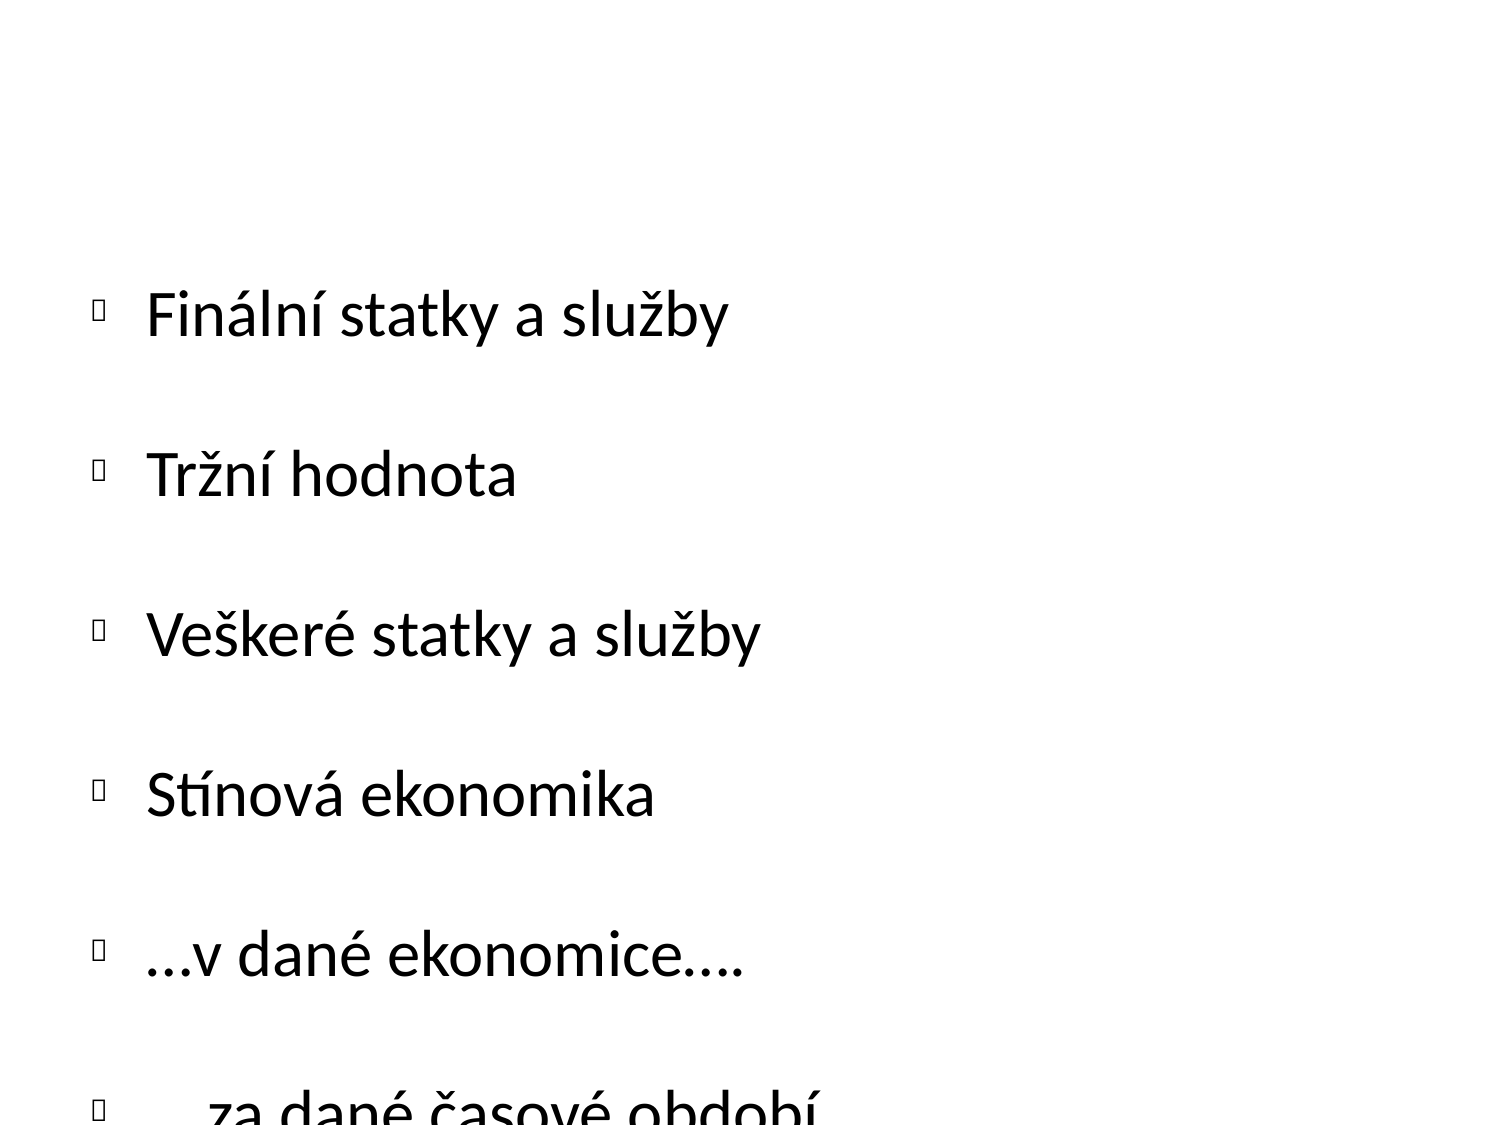

#
Finální statky a služby
Tržní hodnota
Veškeré statky a služby
Stínová ekonomika
…v dané ekonomice….
… za dané časové období